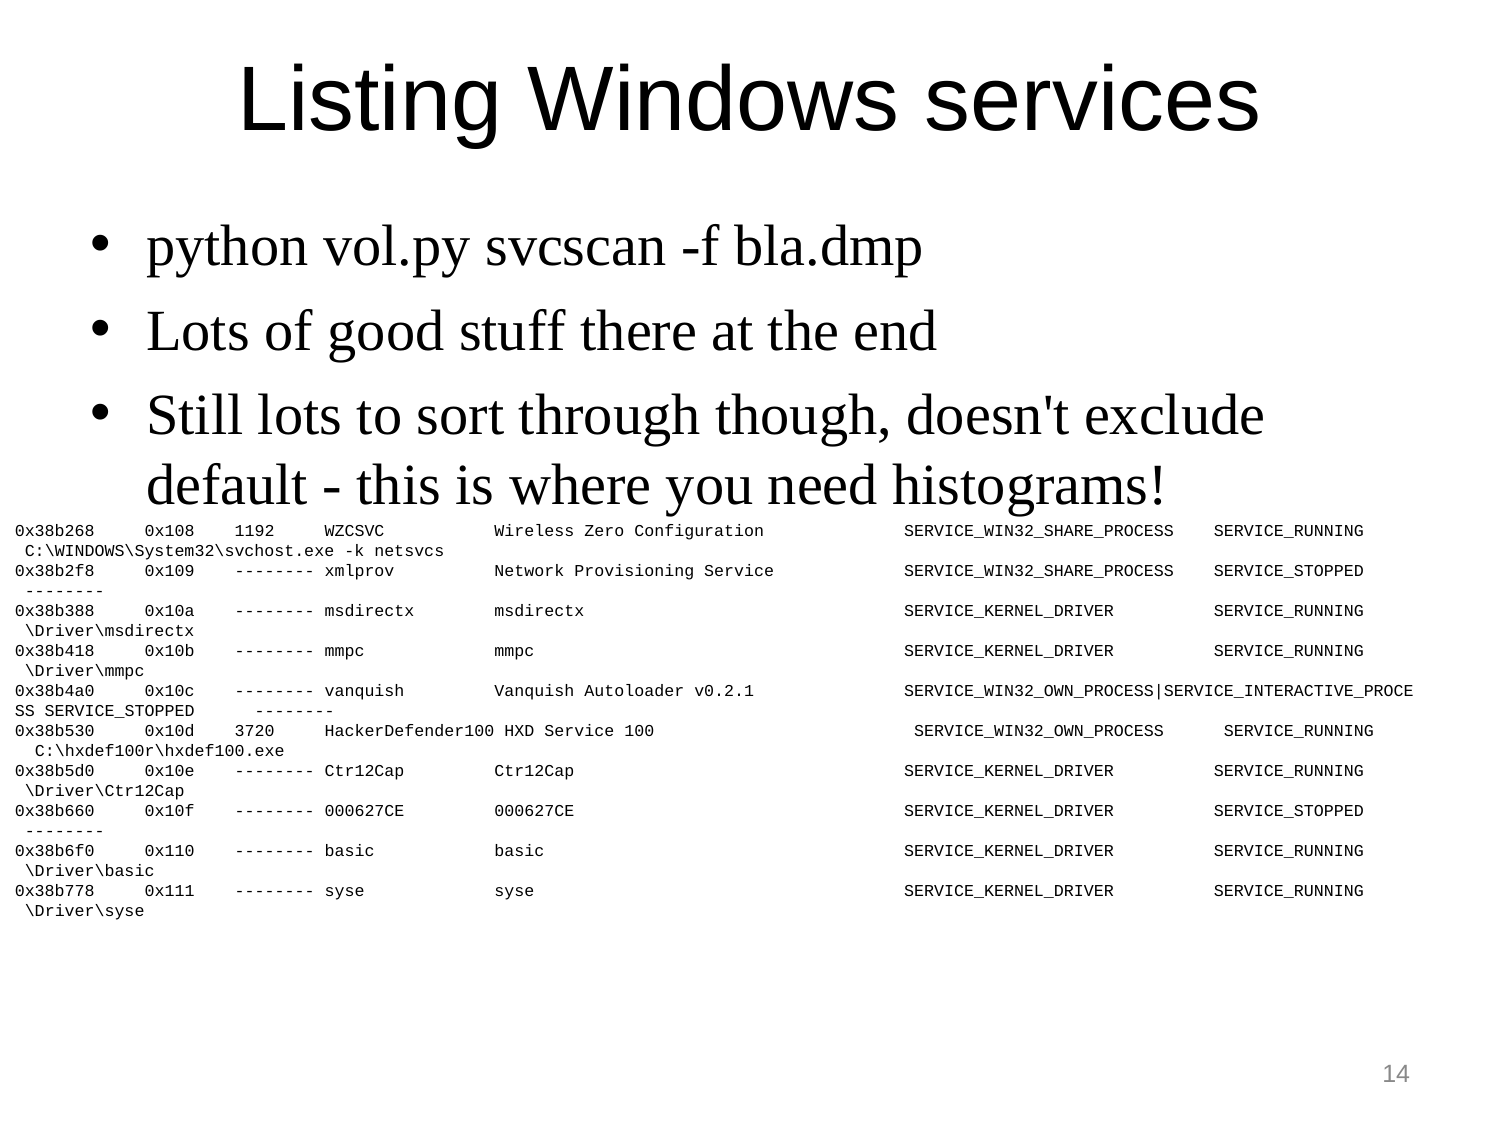

# Listing Windows services
python vol.py svcscan -f bla.dmp
Lots of good stuff there at the end
Still lots to sort through though, doesn't exclude default - this is where you need histograms!
0x38b268 0x108 1192 WZCSVC Wireless Zero Configuration SERVICE_WIN32_SHARE_PROCESS SERVICE_RUNNING
 C:\WINDOWS\System32\svchost.exe -k netsvcs
0x38b2f8 0x109 -------- xmlprov Network Provisioning Service SERVICE_WIN32_SHARE_PROCESS SERVICE_STOPPED
 --------
0x38b388 0x10a -------- msdirectx msdirectx SERVICE_KERNEL_DRIVER SERVICE_RUNNING
 \Driver\msdirectx
0x38b418 0x10b -------- mmpc mmpc SERVICE_KERNEL_DRIVER SERVICE_RUNNING
 \Driver\mmpc
0x38b4a0 0x10c -------- vanquish Vanquish Autoloader v0.2.1 SERVICE_WIN32_OWN_PROCESS|SERVICE_INTERACTIVE_PROCE
SS SERVICE_STOPPED --------
0x38b530 0x10d 3720 HackerDefender100 HXD Service 100 SERVICE_WIN32_OWN_PROCESS SERVICE_RUNNING
 C:\hxdef100r\hxdef100.exe
0x38b5d0 0x10e -------- Ctr12Cap Ctr12Cap SERVICE_KERNEL_DRIVER SERVICE_RUNNING
 \Driver\Ctr12Cap
0x38b660 0x10f -------- 000627CE 000627CE SERVICE_KERNEL_DRIVER SERVICE_STOPPED
 --------
0x38b6f0 0x110 -------- basic basic SERVICE_KERNEL_DRIVER SERVICE_RUNNING
 \Driver\basic
0x38b778 0x111 -------- syse syse SERVICE_KERNEL_DRIVER SERVICE_RUNNING
 \Driver\syse